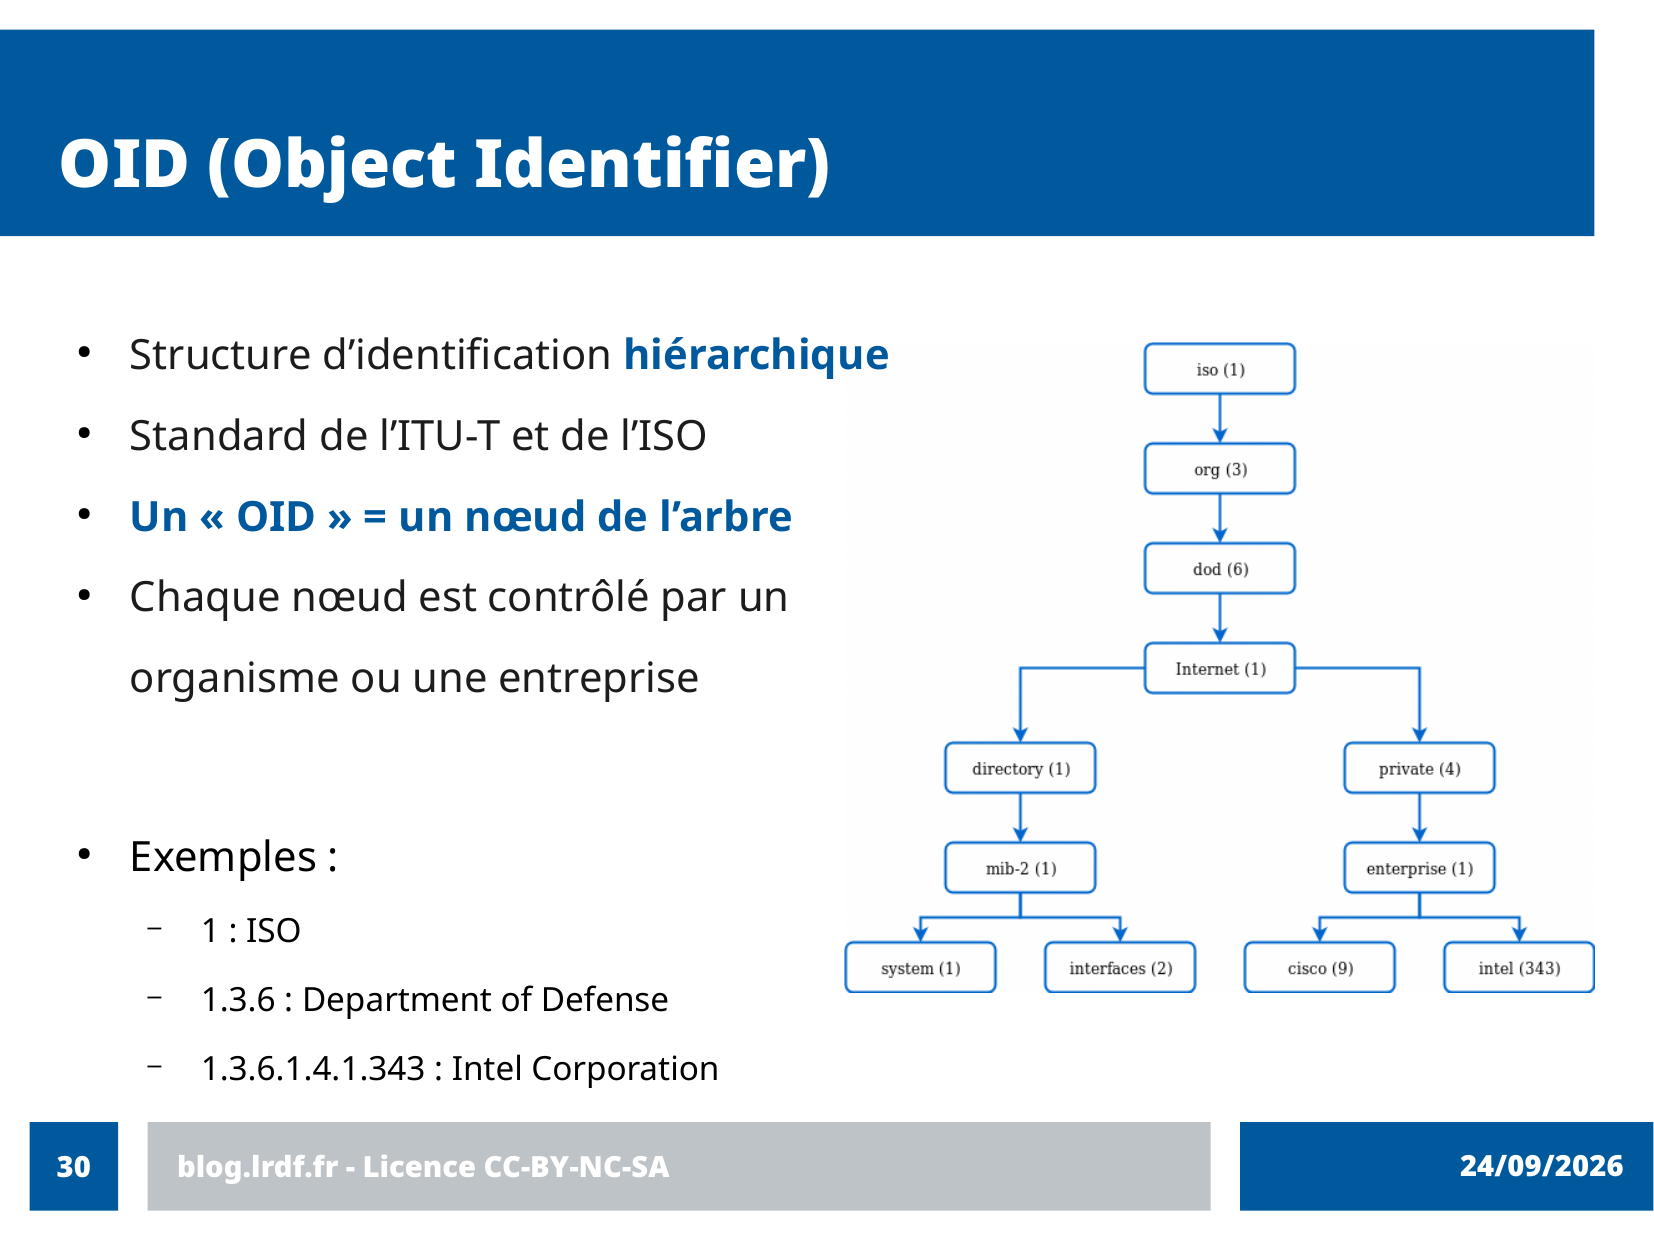

# OID (Object Identifier)
Structure d’identification hiérarchique
Standard de l’ITU-T et de l’ISO
Un « OID » = un nœud de l’arbre
Chaque nœud est contrôlé par un
organisme ou une entreprise
Exemples :
1 : ISO
1.3.6 : Department of Defense
1.3.6.1.4.1.343 : Intel Corporation
30
blog.lrdf.fr - Licence CC-BY-NC-SA